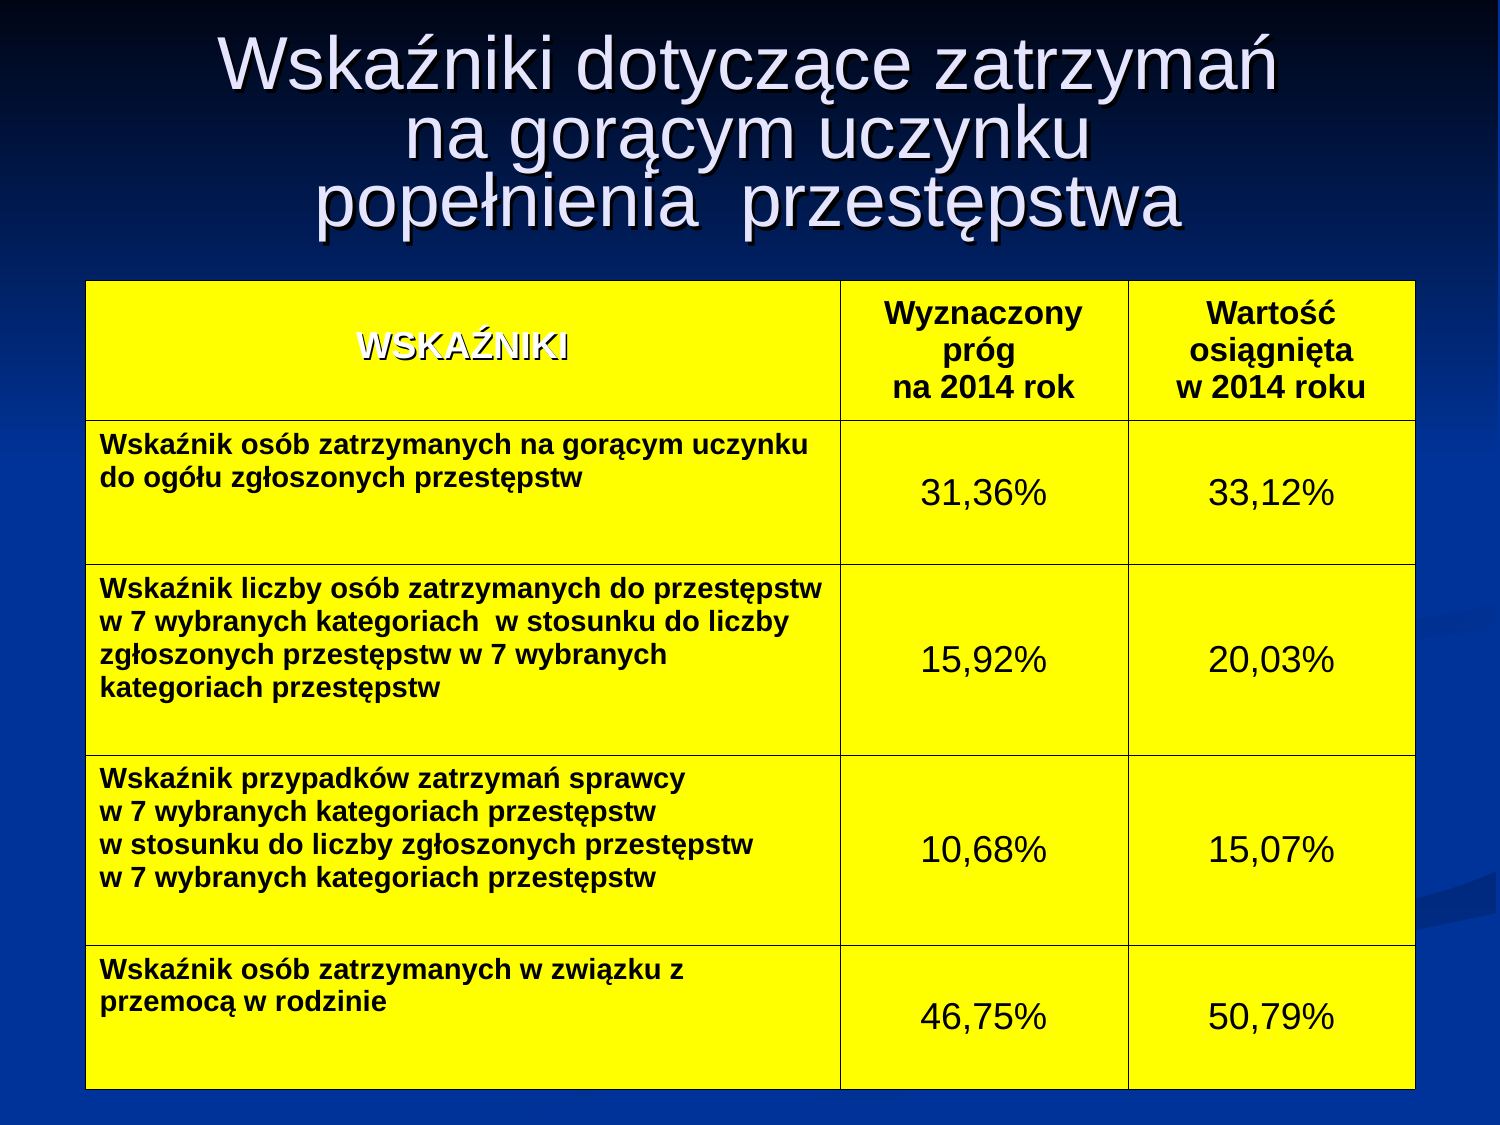

# Wskaźniki dotyczące zatrzymań na gorącym uczynku popełnienia przestępstwa
| WSKAŹNIKI | Wyznaczony próg na 2014 rok | Wartość osiągnięta w 2014 roku |
| --- | --- | --- |
| Wskaźnik osób zatrzymanych na gorącym uczynku do ogółu zgłoszonych przestępstw | 31,36% | 33,12% |
| Wskaźnik liczby osób zatrzymanych do przestępstw w 7 wybranych kategoriach w stosunku do liczby zgłoszonych przestępstw w 7 wybranych kategoriach przestępstw | 15,92% | 20,03% |
| Wskaźnik przypadków zatrzymań sprawcy w 7 wybranych kategoriach przestępstw w stosunku do liczby zgłoszonych przestępstw w 7 wybranych kategoriach przestępstw | 10,68% | 15,07% |
| Wskaźnik osób zatrzymanych w związku z przemocą w rodzinie | 46,75% | 50,79% |